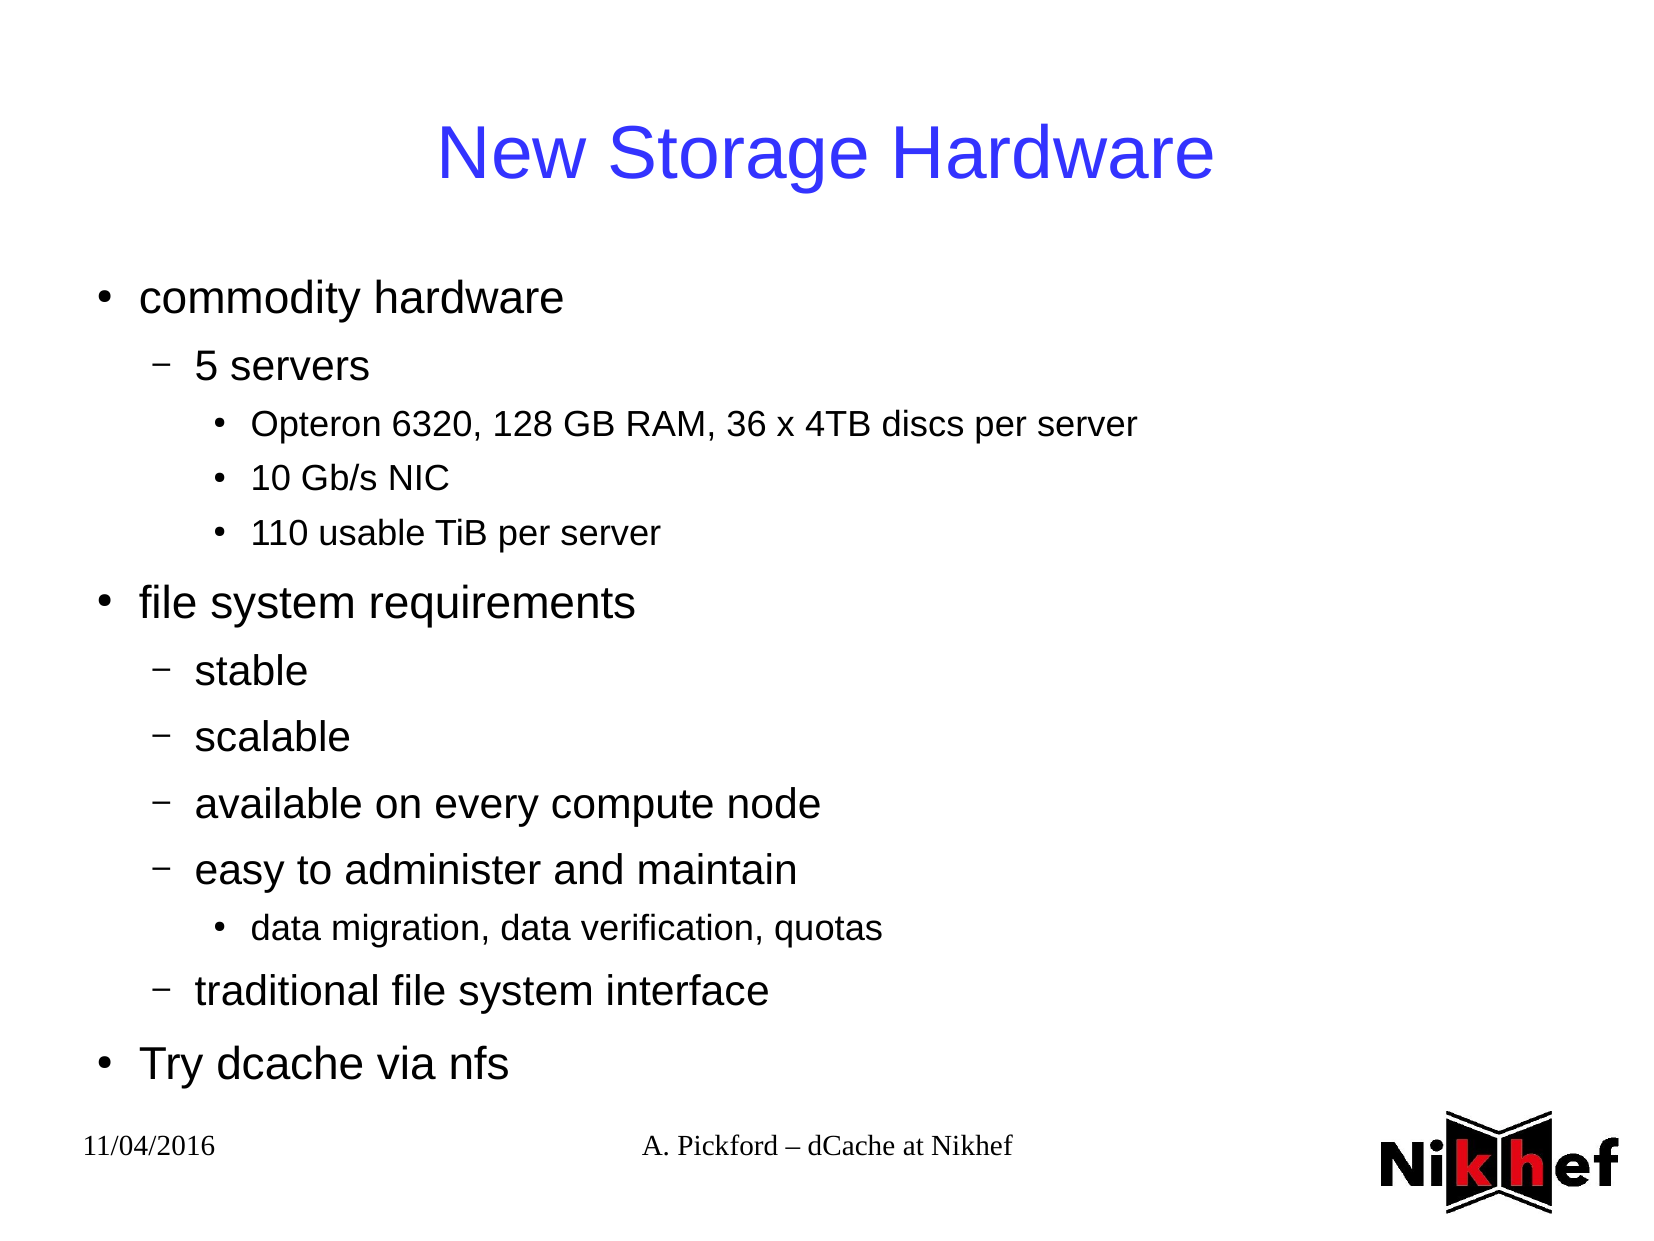

# New Storage Hardware
commodity hardware
5 servers
Opteron 6320, 128 GB RAM, 36 x 4TB discs per server
10 Gb/s NIC
110 usable TiB per server
file system requirements
stable
scalable
available on every compute node
easy to administer and maintain
data migration, data verification, quotas
traditional file system interface
Try dcache via nfs